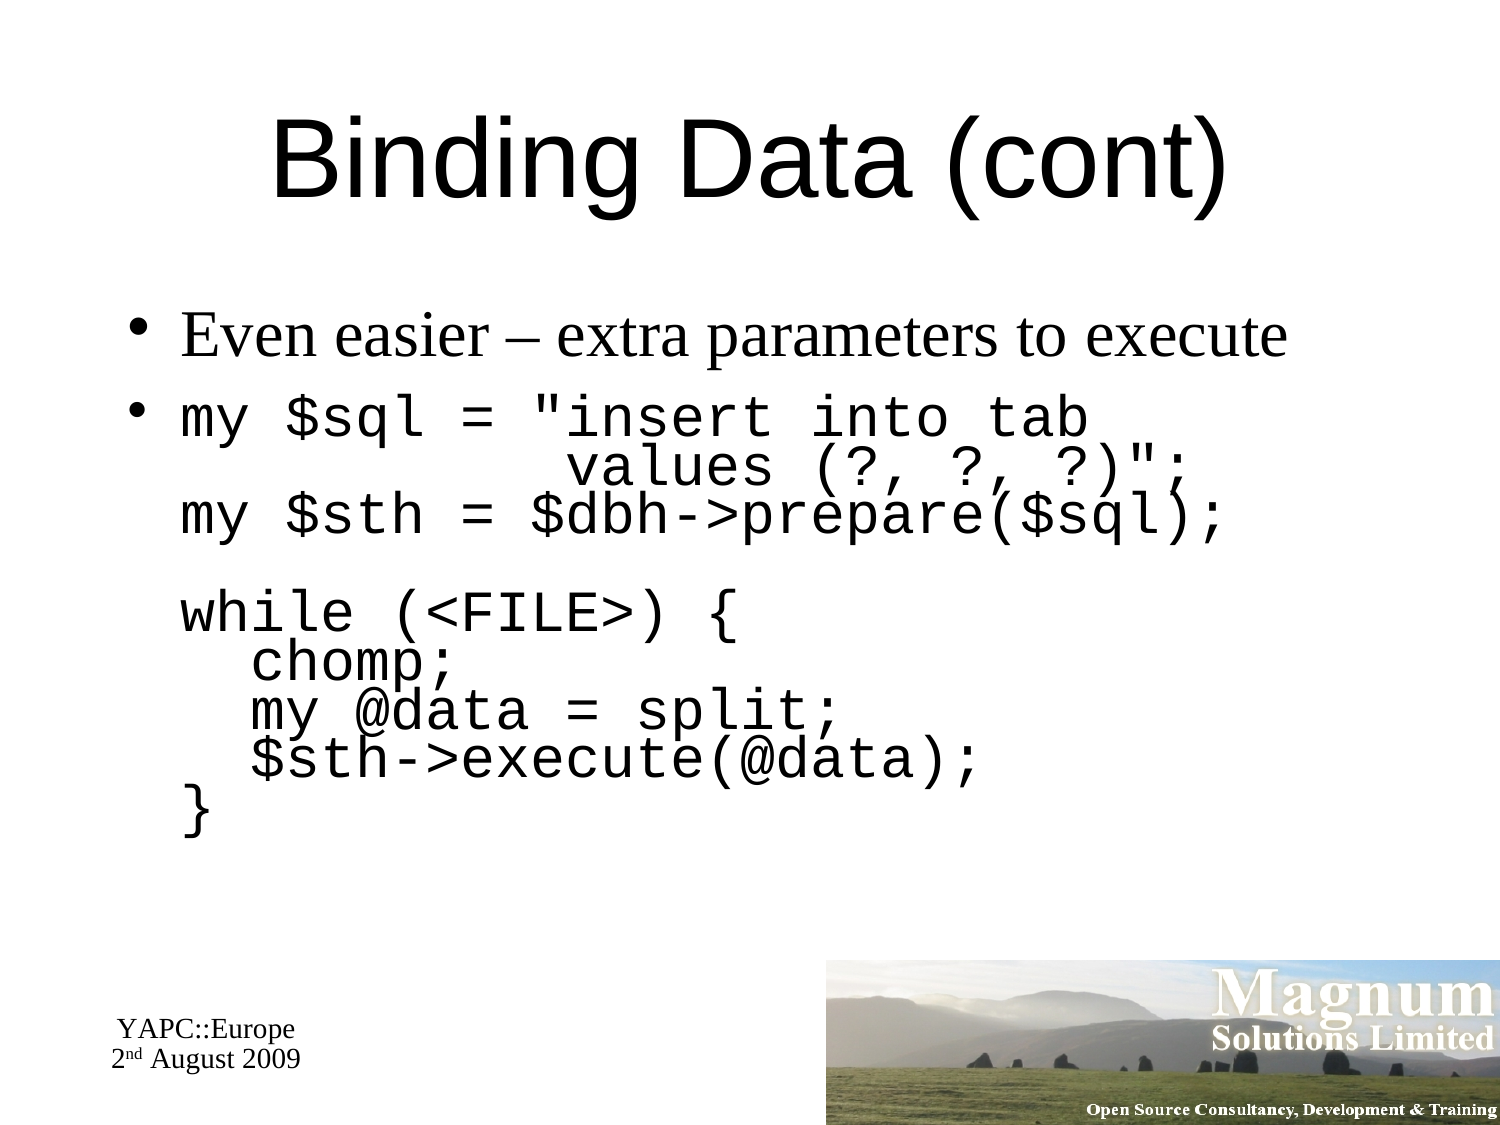

# Binding Data (cont)
Even easier – extra parameters to execute
my $sql = "insert into tab
 values (?, ?, ?)";
my $sth = $dbh->prepare($sql);
while (<FILE>) {
 chomp;
 my @data = split;
 $sth->execute(@data);
}
135